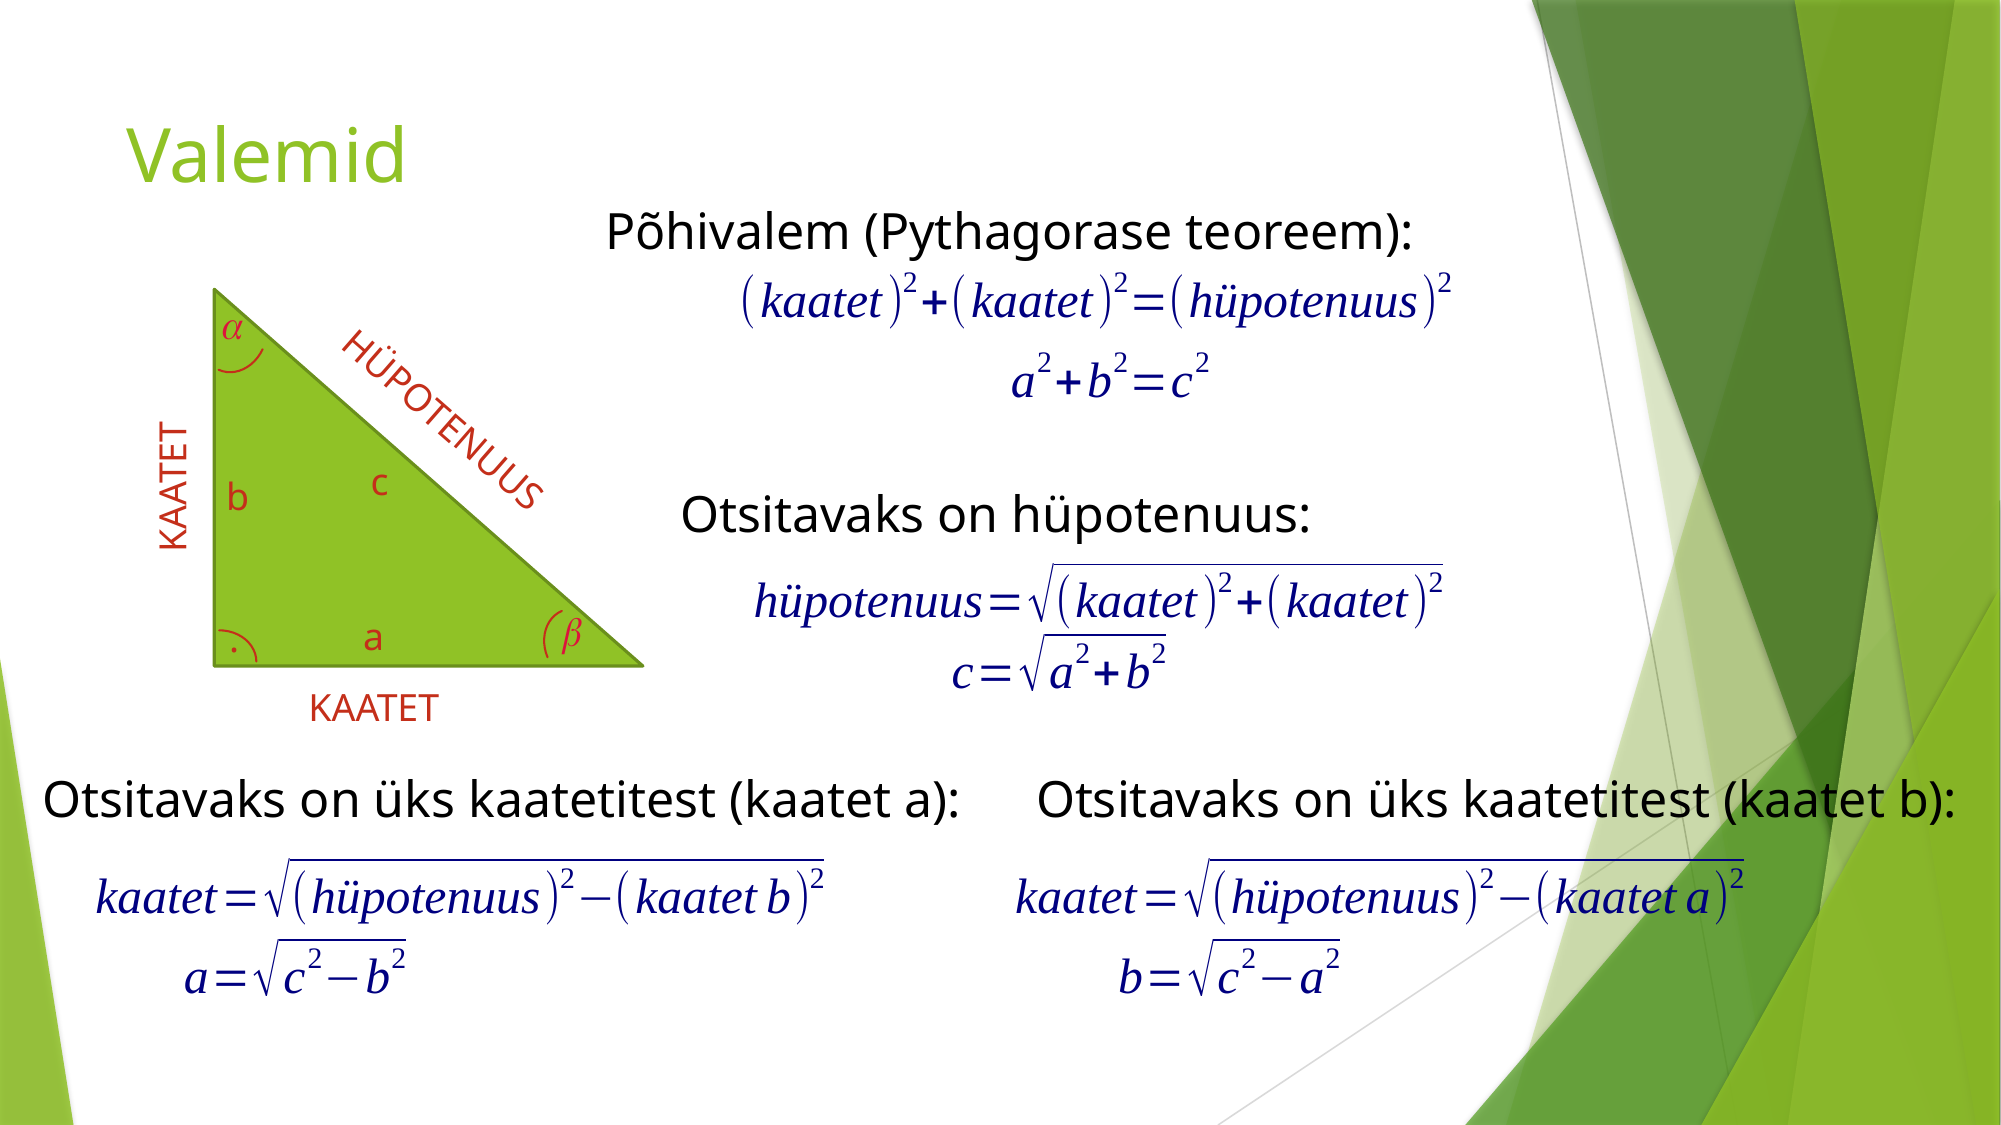

# Valemid
Põhivalem (Pythagorase teoreem):
HÜPOTENUUS
c
KAATET
b
Otsitavaks on hüpotenuus:
a
.
KAATET
Otsitavaks on üks kaatetitest (kaatet a):
Otsitavaks on üks kaatetitest (kaatet b):